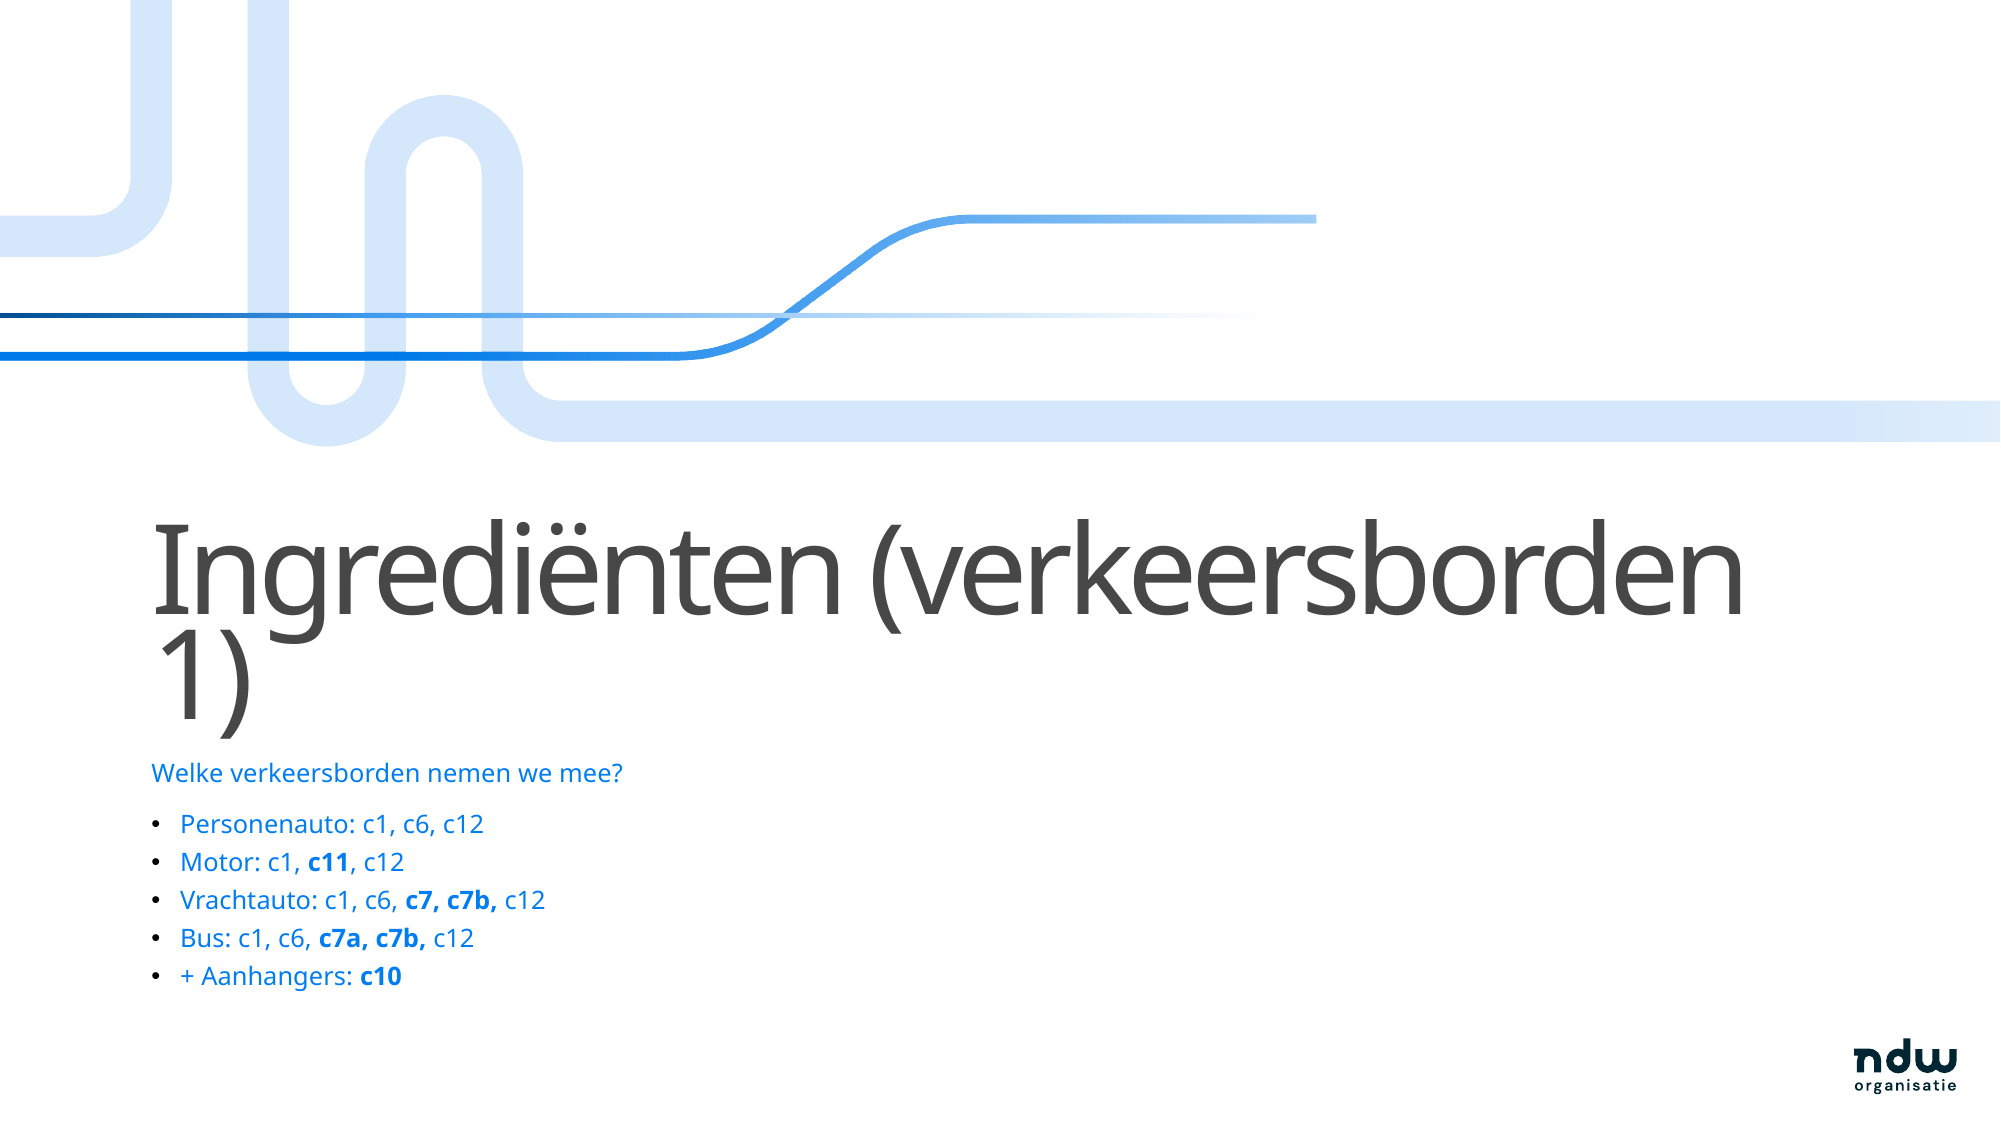

# Ingrediënten (verkeersborden 1)
Welke verkeersborden nemen we mee?
Personenauto: c1, c6, c12
Motor: c1, c11, c12
Vrachtauto: c1, c6, c7, c7b, c12
Bus: c1, c6, c7a, c7b, c12
+ Aanhangers: c10